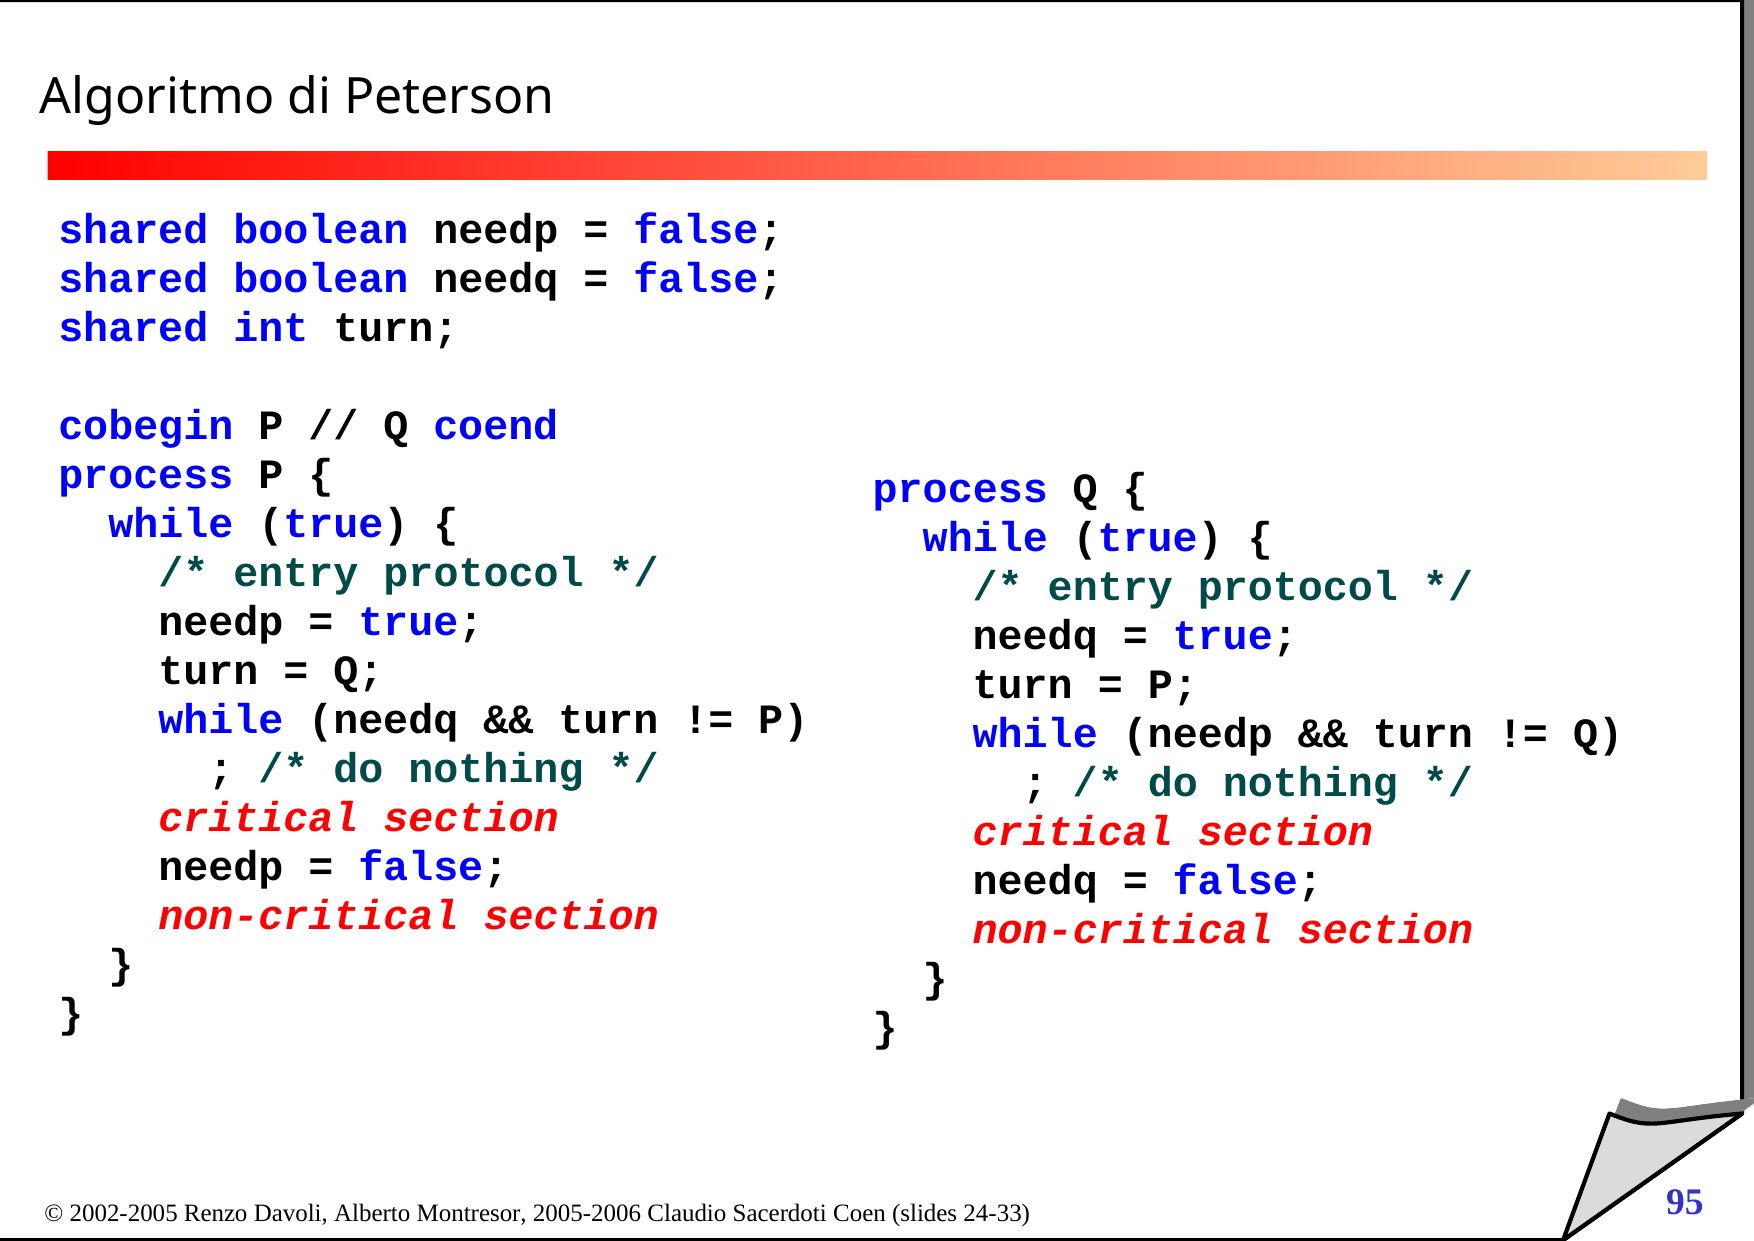

# Algoritmo di Peterson
shared boolean needp = false;
shared boolean needq = false;
shared int turn;
cobegin P // Q coend
process P {
 while (true) {
 /* entry protocol */
 needp = true;
 turn = Q;
 while (needq && turn != P)
 ; /* do nothing */
 critical section
 needp = false;
 non-critical section
 }
}
process Q {
 while (true) {
 /* entry protocol */
 needq = true;
 turn = P;
 while (needp && turn != Q)
 ; /* do nothing */
 critical section
 needq = false;
 non-critical section
 }
}